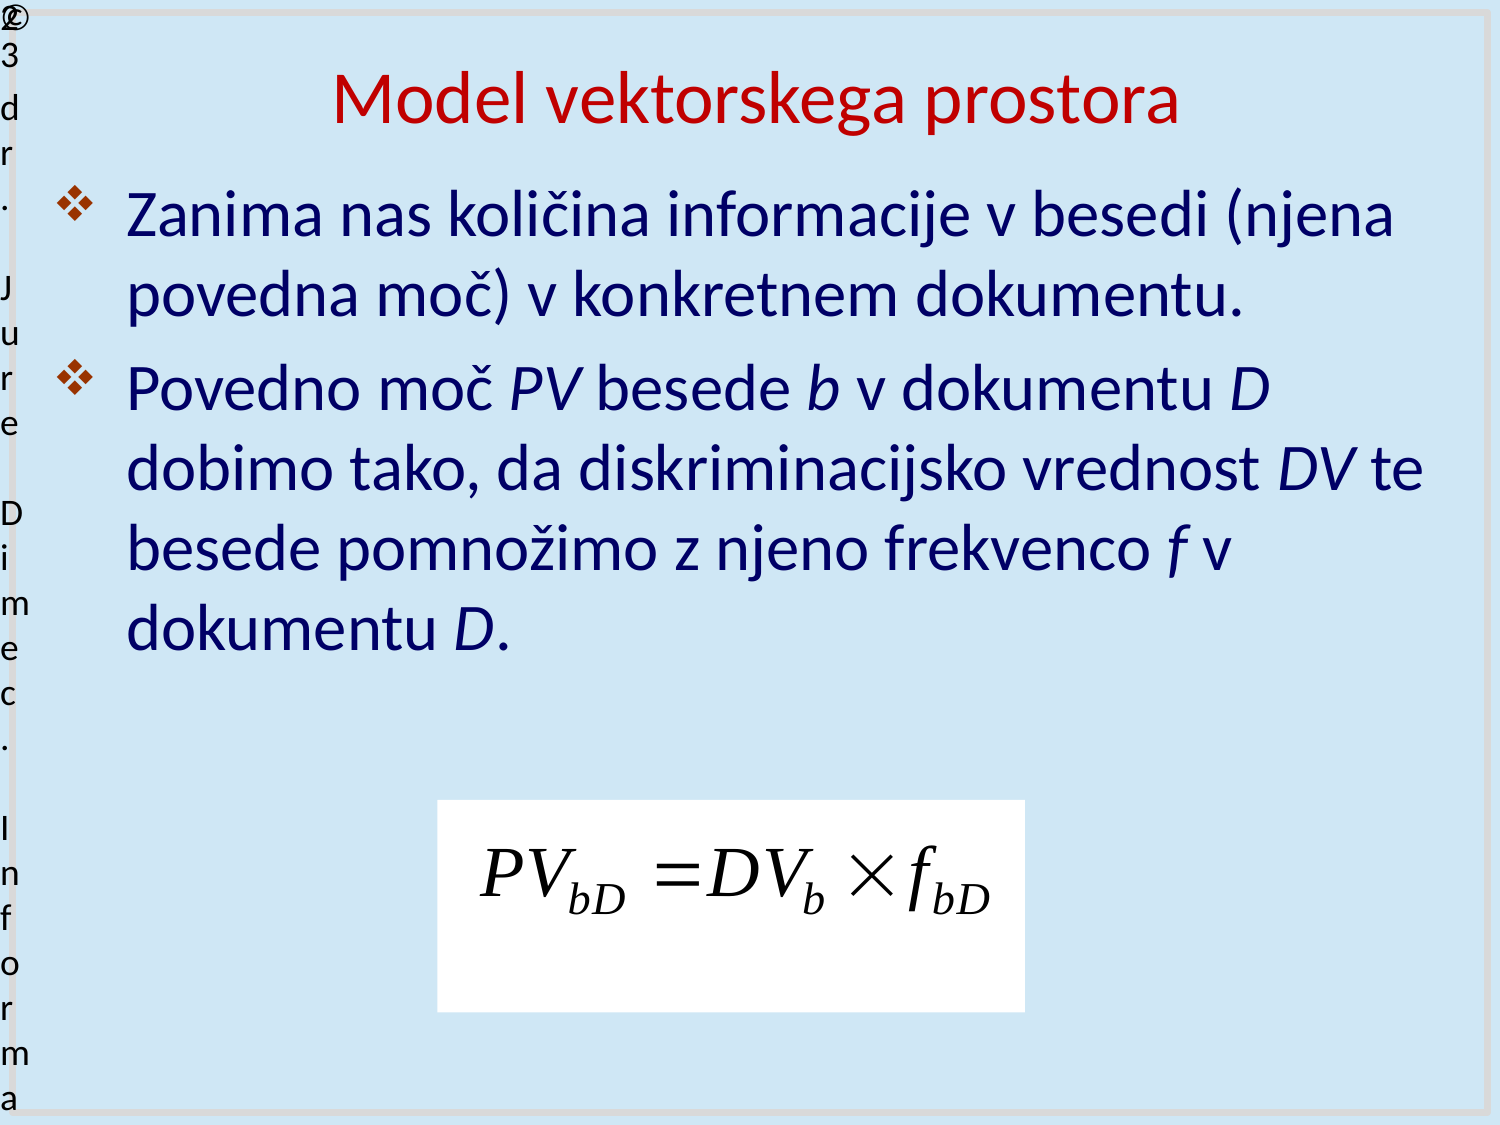

© dr. Jure Dimec. Informacijski viri na Internetu (2012 / 13). Računanje povednih moči.
# Model vektorskega prostora
Zanima nas količina informacije v besedi (njena povedna moč) v konkretnem dokumentu.
Povedno moč PV besede b v dokumentu D dobimo tako, da diskriminacijsko vrednost DV te besede pomnožimo z njeno frekvenco f v dokumentu D.